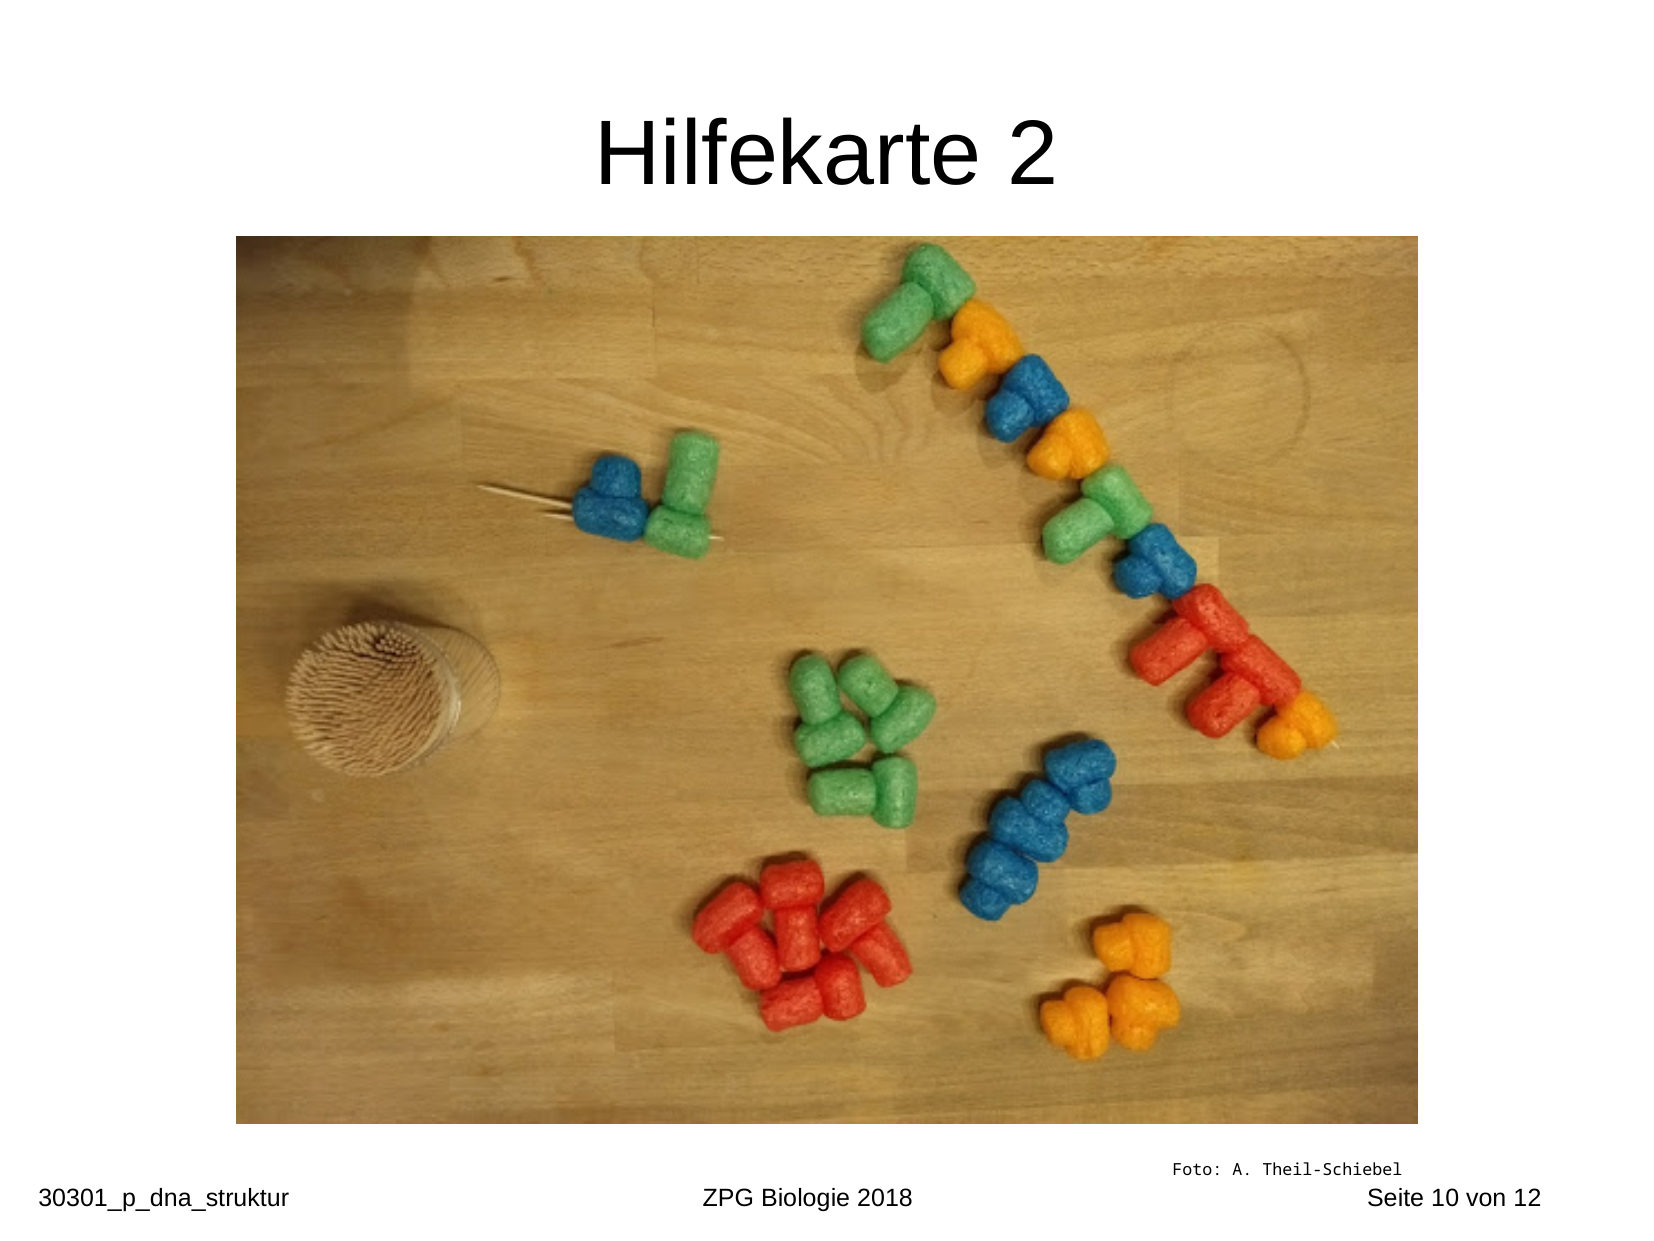

# Hilfekarte 2
Foto: A. Theil-Schiebel
30301_p_dna_struktur						ZPG Biologie 2018							Seite 10 von 12